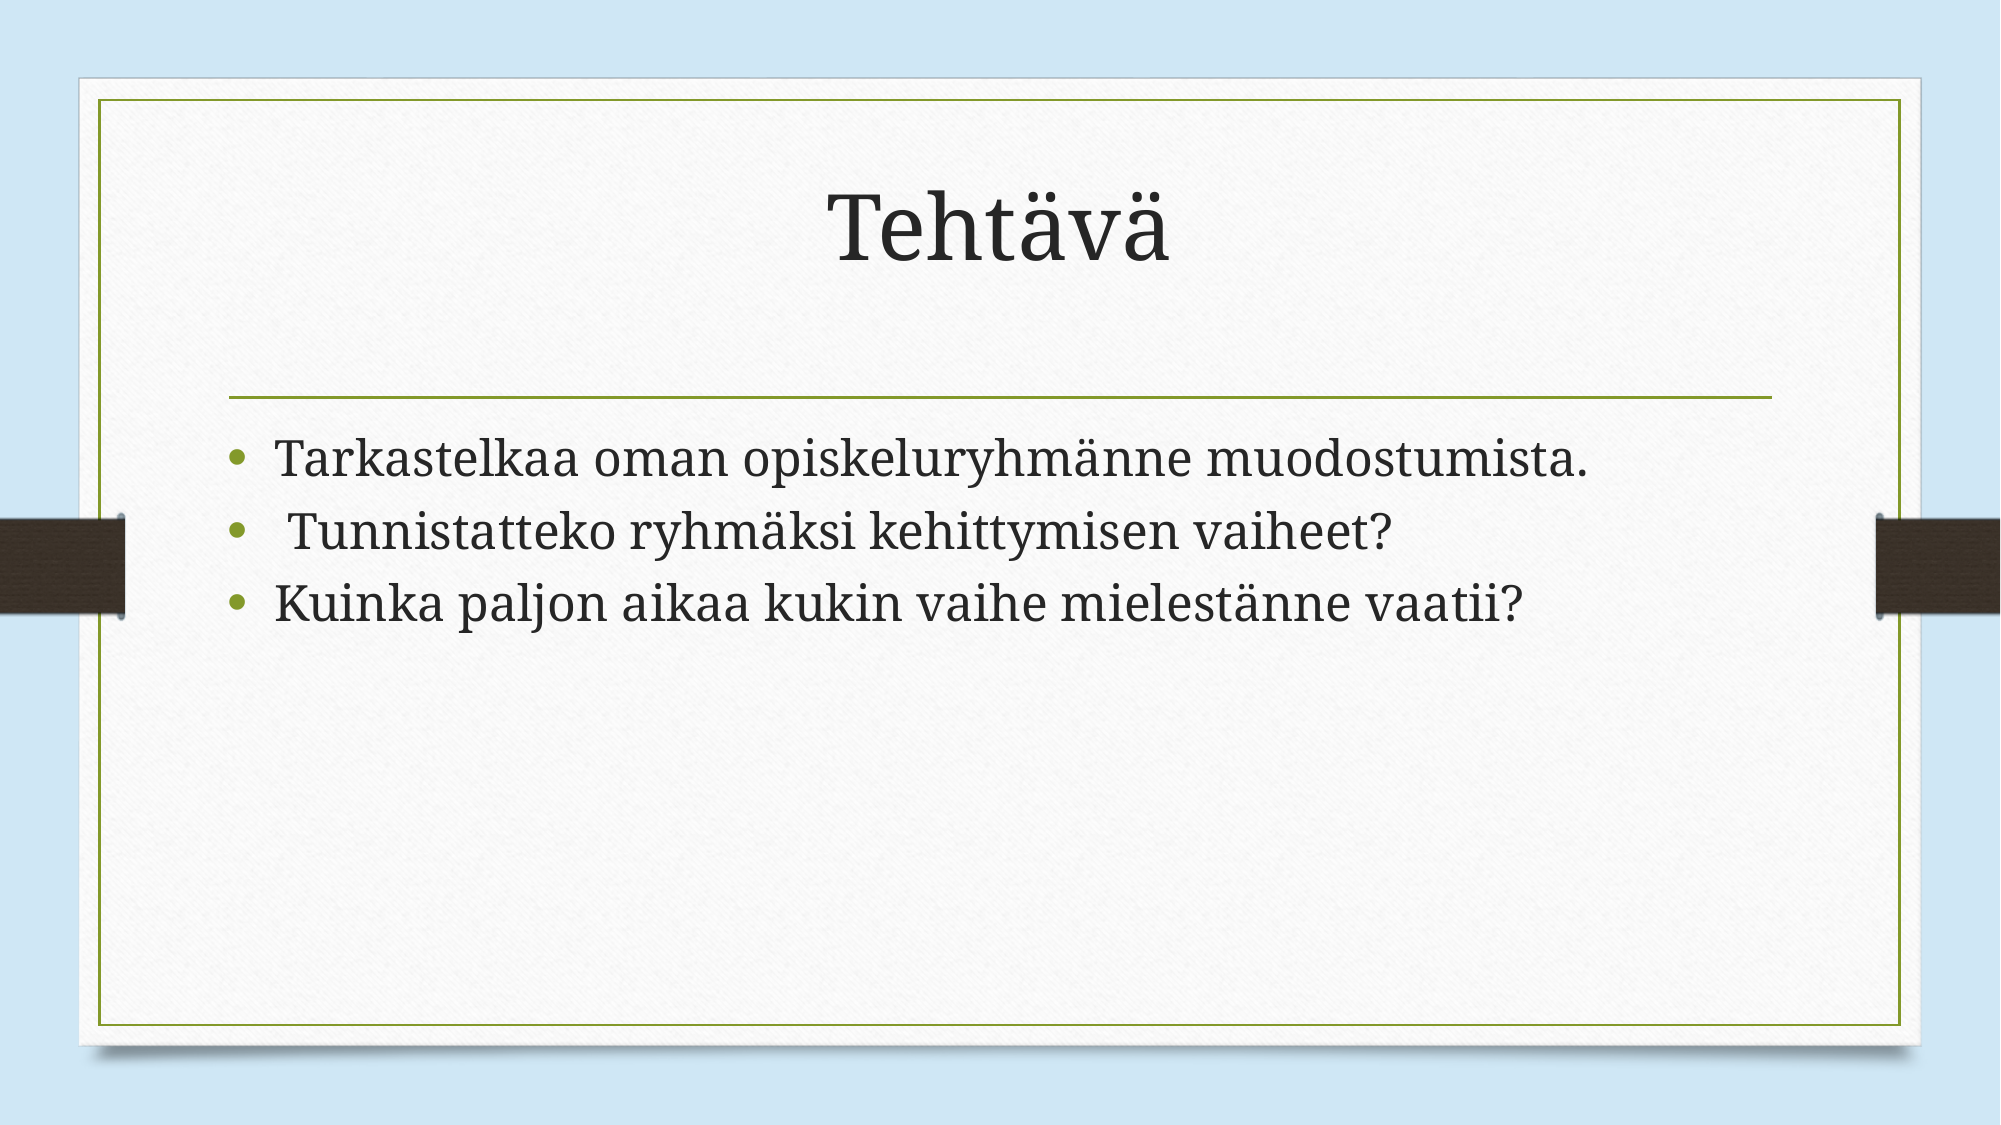

# Tehtävä
Tarkastelkaa oman opiskeluryhmänne muodostumista.
 Tunnistatteko ryhmäksi kehittymisen vaiheet?
Kuinka paljon aikaa kukin vaihe mielestänne vaatii?